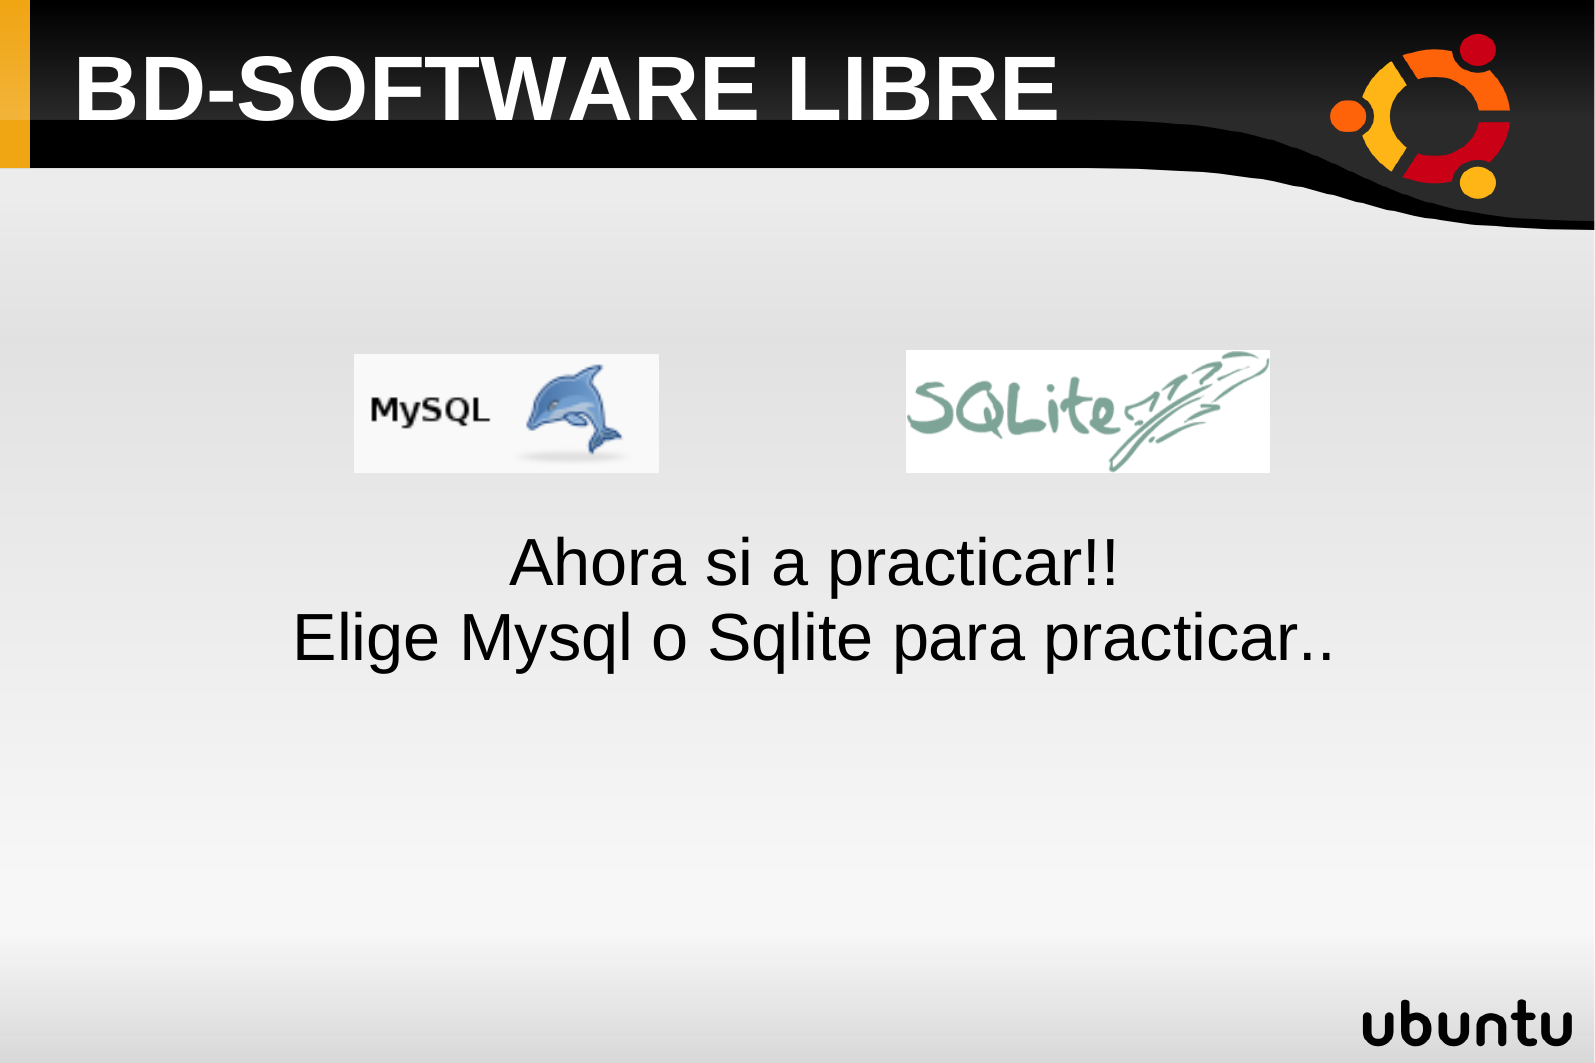

# BD-SOFTWARE LIBRE
Ahora si a practicar!!
Elige Mysql o Sqlite para practicar..